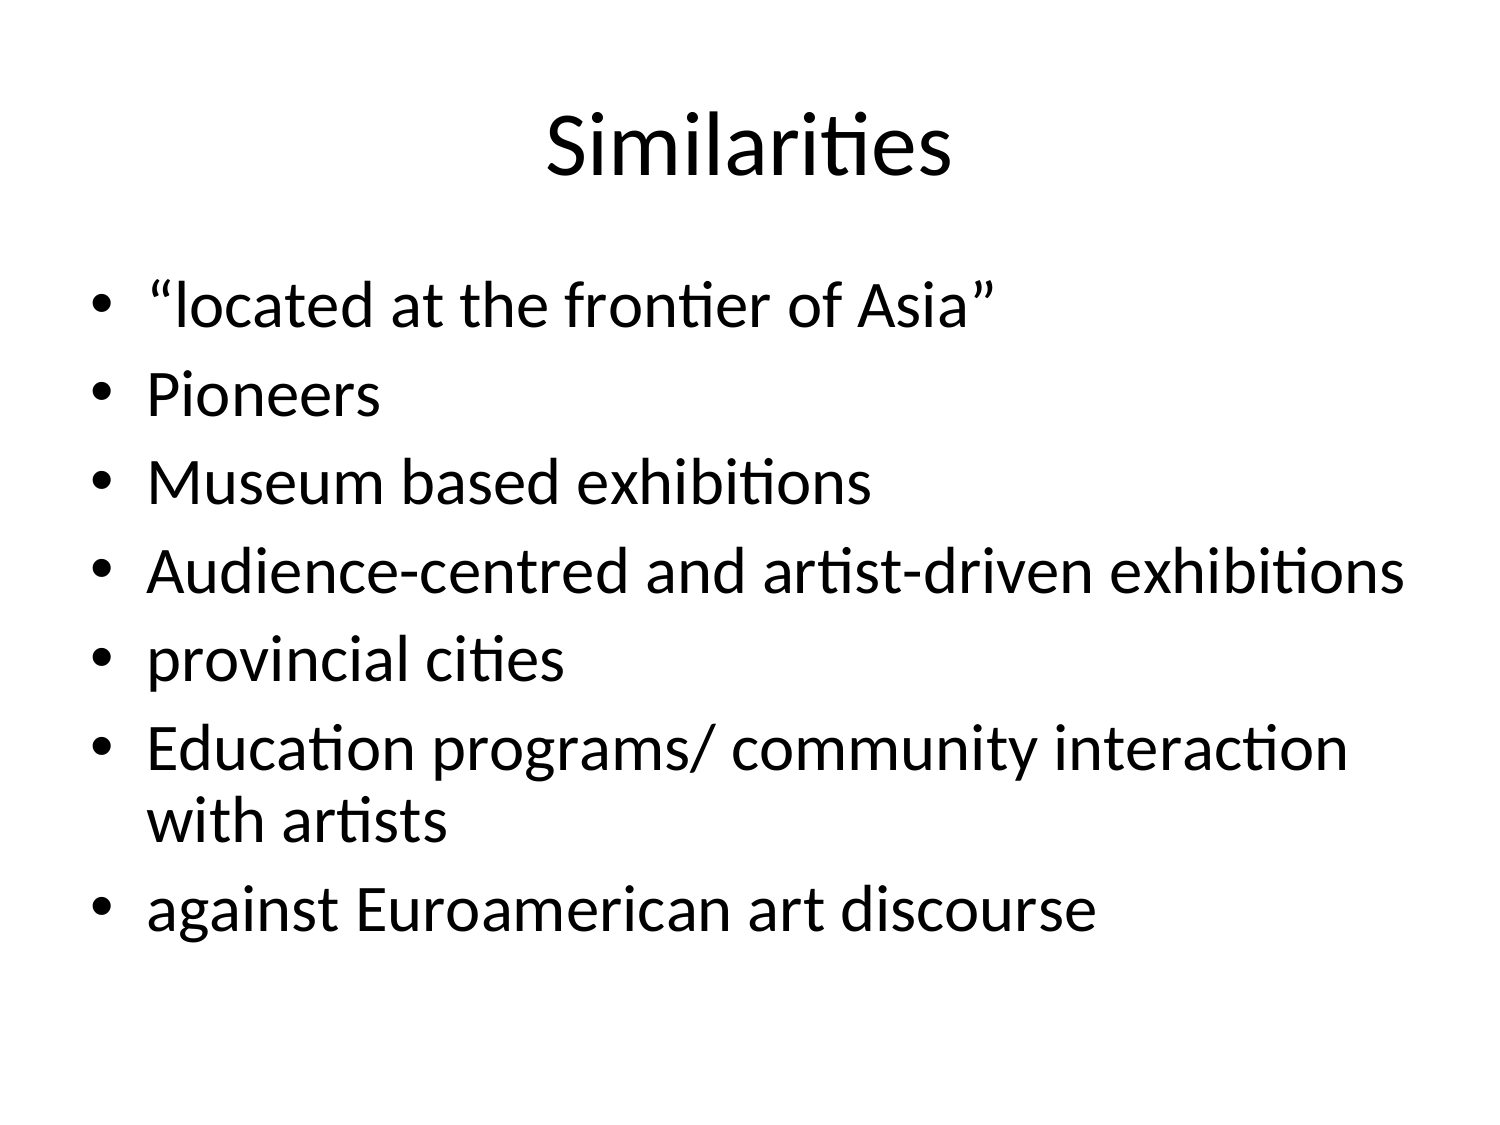

# Similarities
“located at the frontier of Asia”
Pioneers
Museum based exhibitions
Audience-centred and artist-driven exhibitions
provincial cities
Education programs/ community interaction with artists
against Euroamerican art discourse